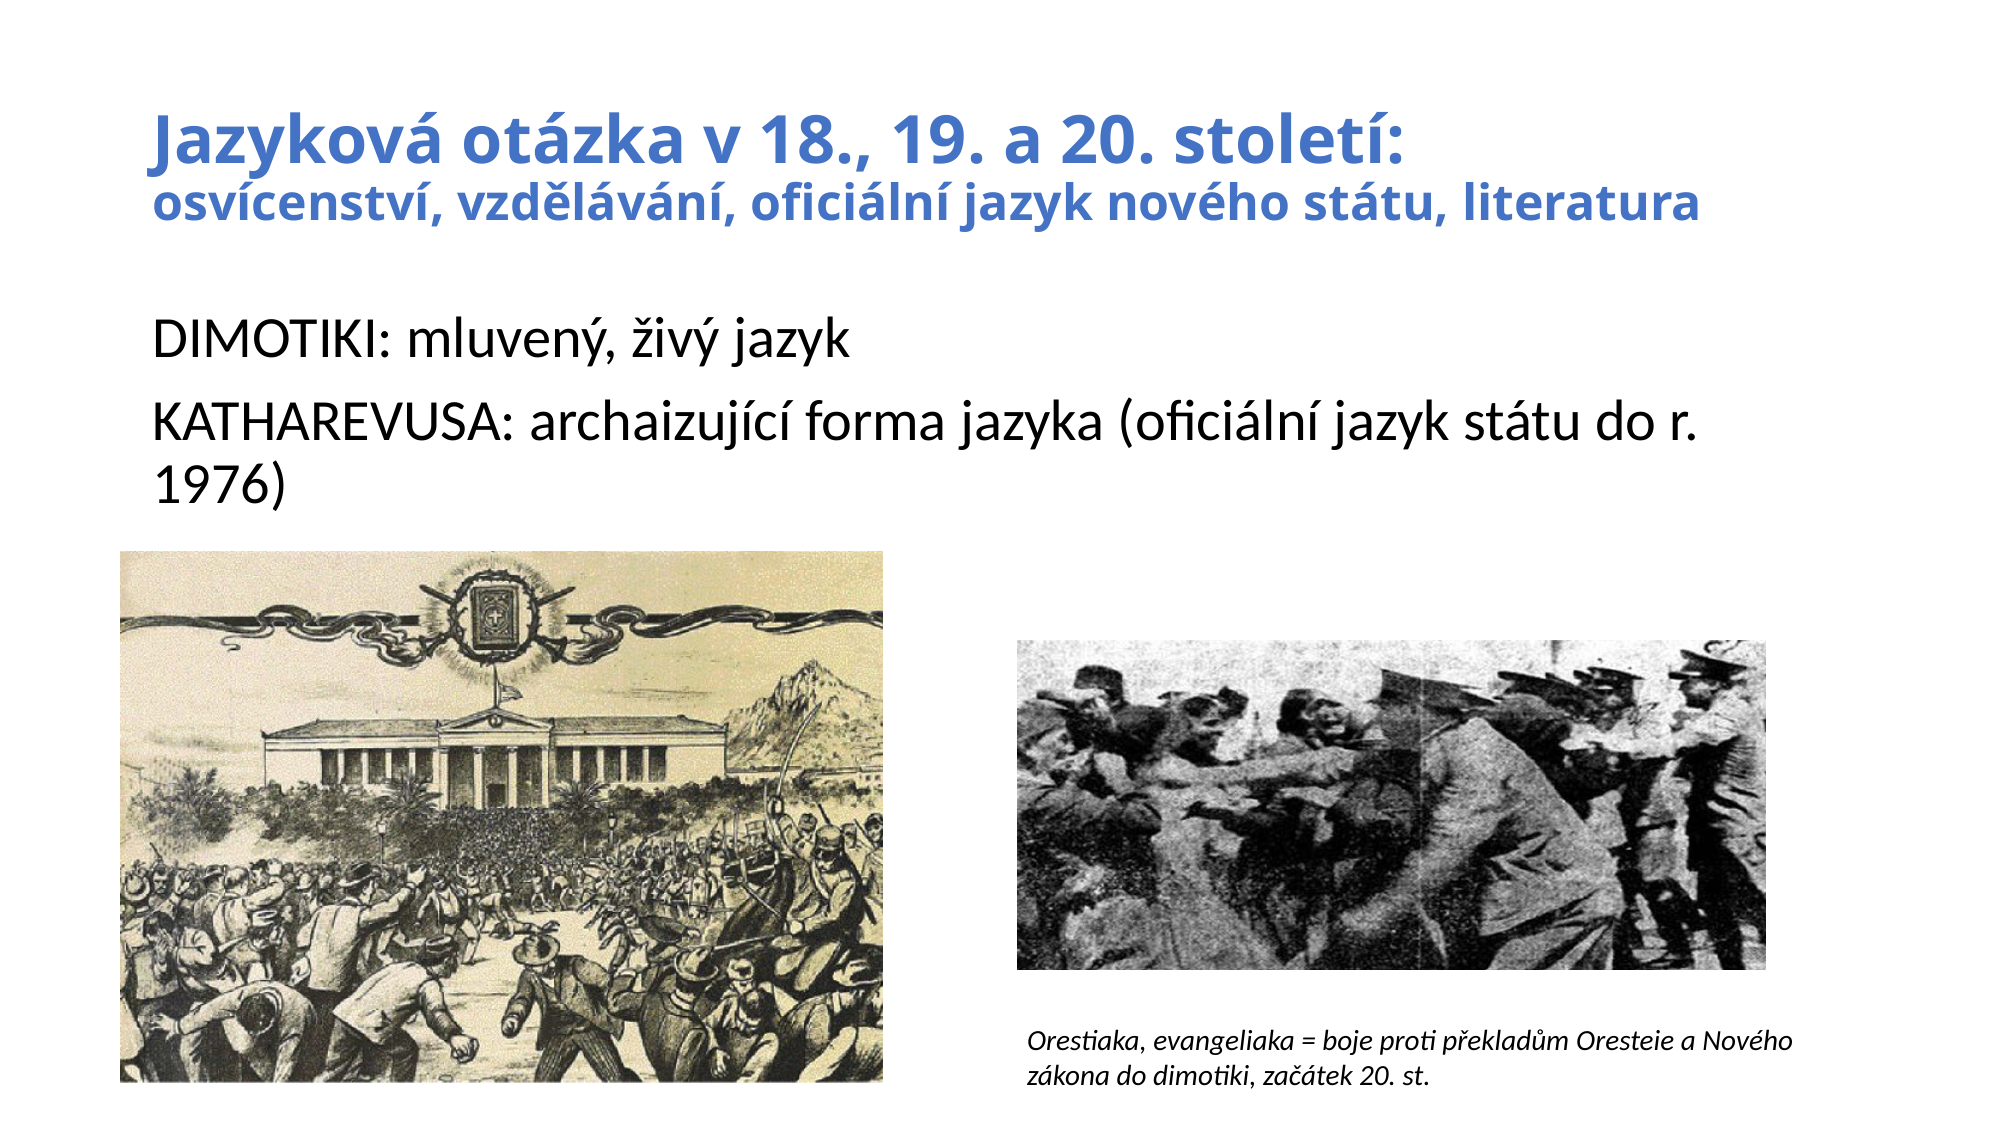

# Jazyková otázka v 18., 19. a 20. století: osvícenství, vzdělávání, oficiální jazyk nového státu, literatura
DIMOTIKI: mluvený, živý jazyk
KATHAREVUSA: archaizující forma jazyka (oficiální jazyk státu do r. 1976)
Orestiaka, evangeliaka = boje proti překladům Oresteie a Nového zákona do dimotiki, začátek 20. st.